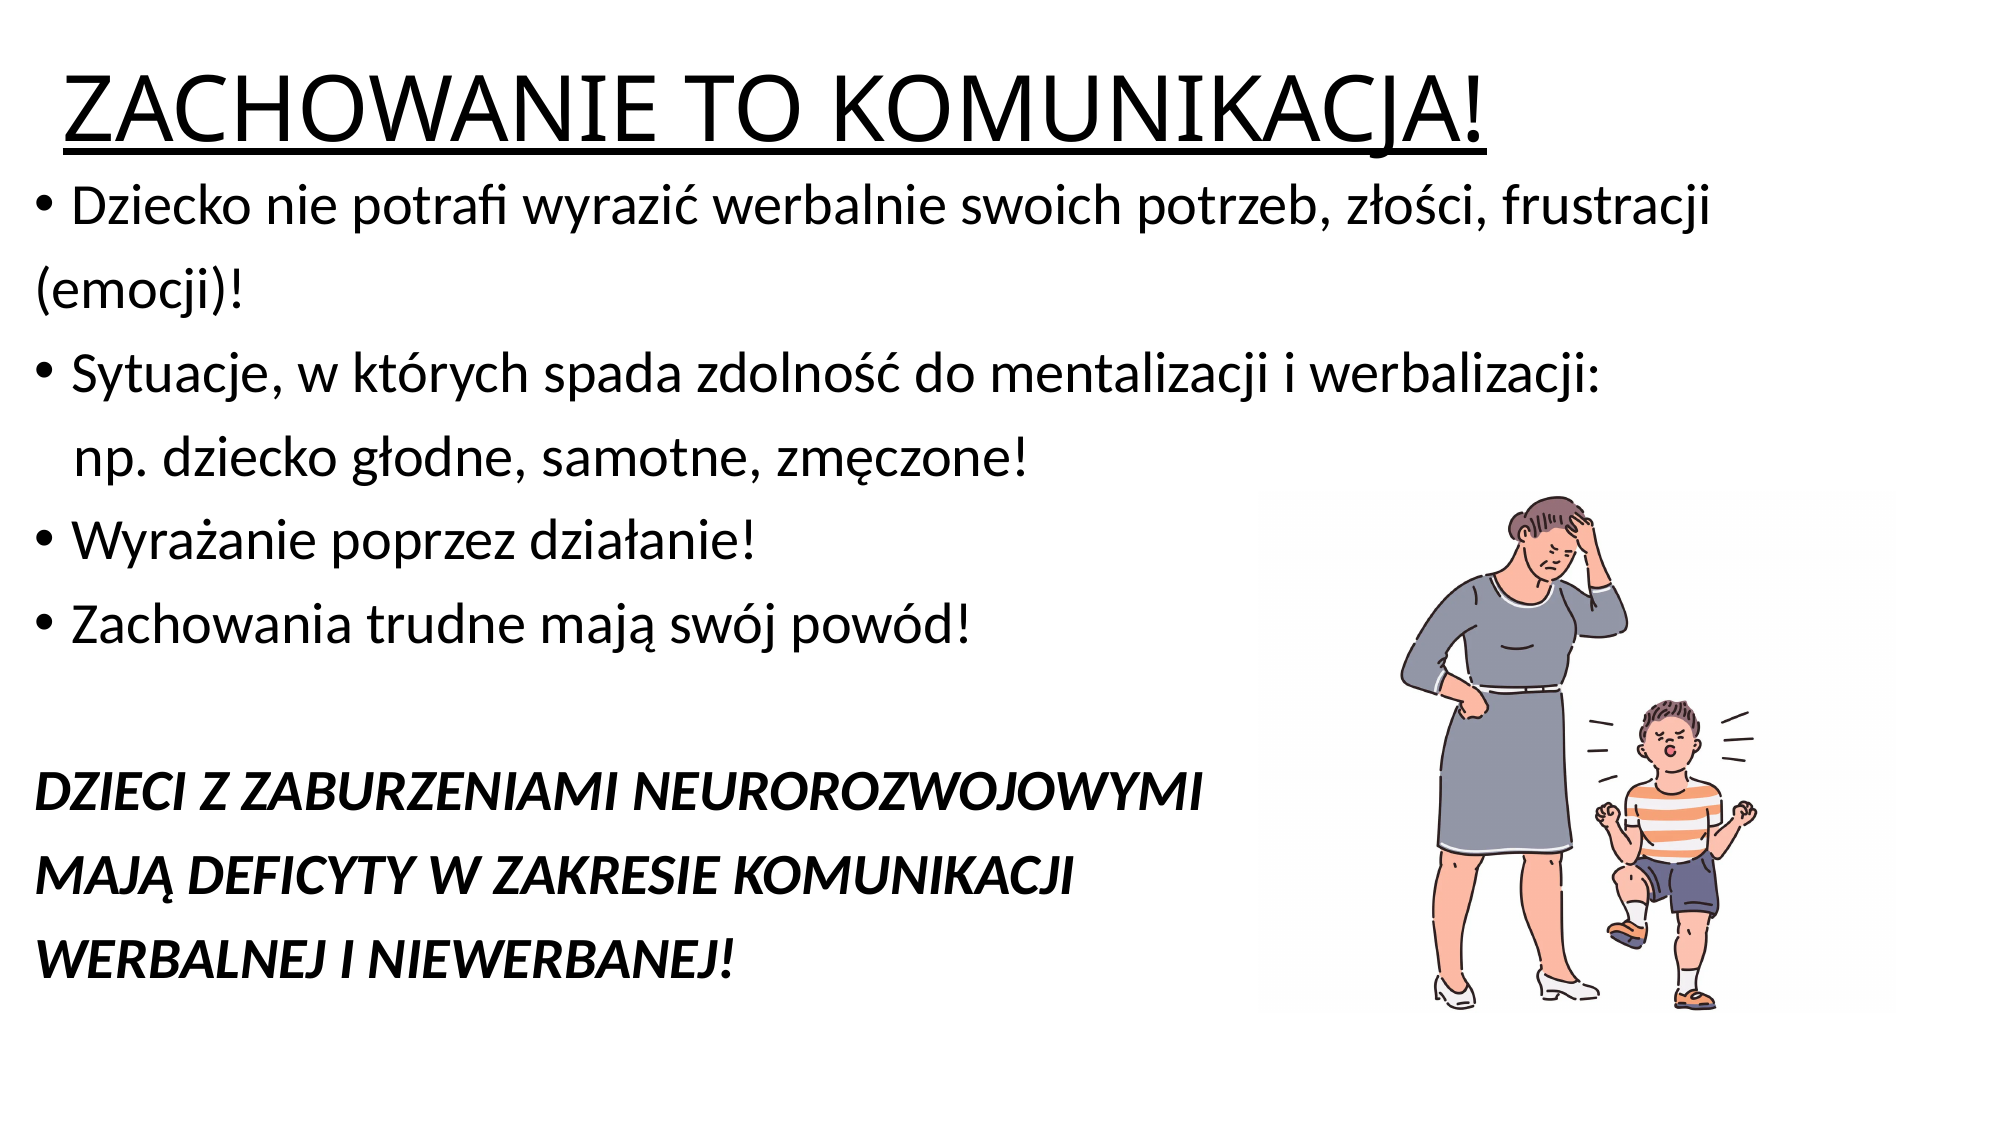

# ZACHOWANIE TO KOMUNIKACJA!
Dziecko nie potrafi wyrazić werbalnie swoich potrzeb, złości, frustracji
(emocji)!
Sytuacje, w których spada zdolność do mentalizacji i werbalizacji:
 np. dziecko głodne, samotne, zmęczone!
Wyrażanie poprzez działanie!
Zachowania trudne mają swój powód!
DZIECI Z ZABURZENIAMI NEUROROZWOJOWYMI
MAJĄ DEFICYTY W ZAKRESIE KOMUNIKACJI
WERBALNEJ I NIEWERBANEJ!